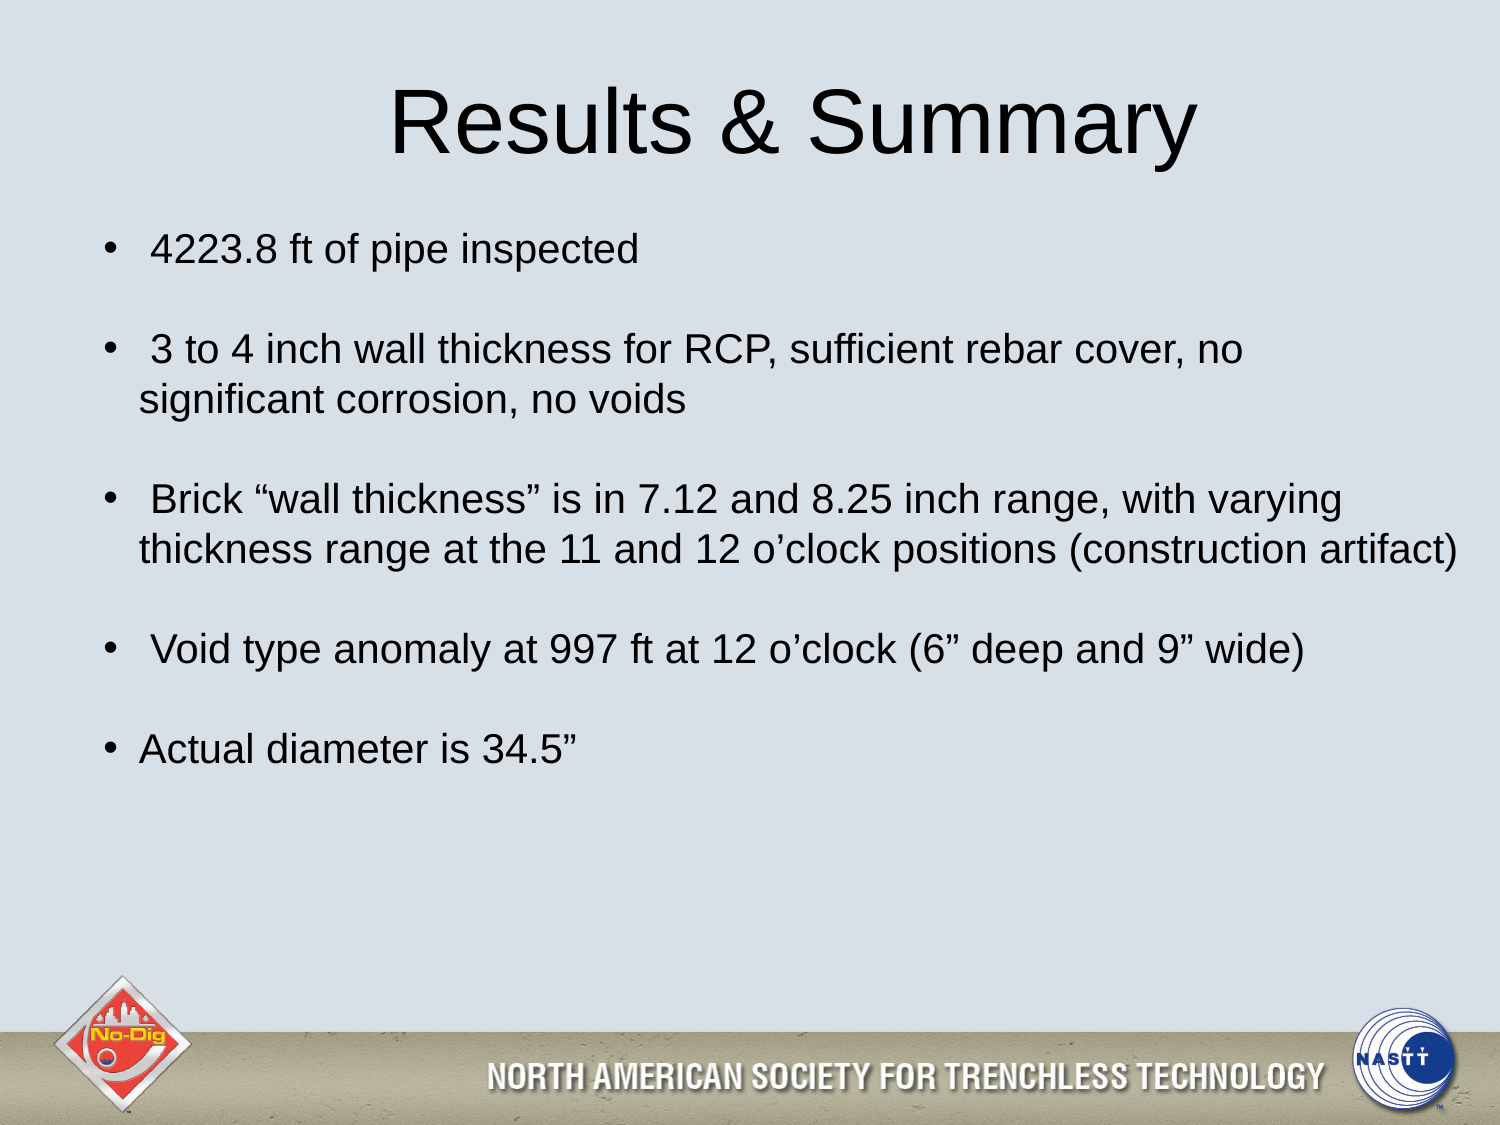

Results & Summary
 4223.8 ft of pipe inspected
 3 to 4 inch wall thickness for RCP, sufficient rebar cover, no 	significant corrosion, no voids
 Brick “wall thickness” is in 7.12 and 8.25 inch range, with varying thickness range at the 11 and 12 o’clock positions (construction artifact)
 Void type anomaly at 997 ft at 12 o’clock (6” deep and 9” wide)
Actual diameter is 34.5”